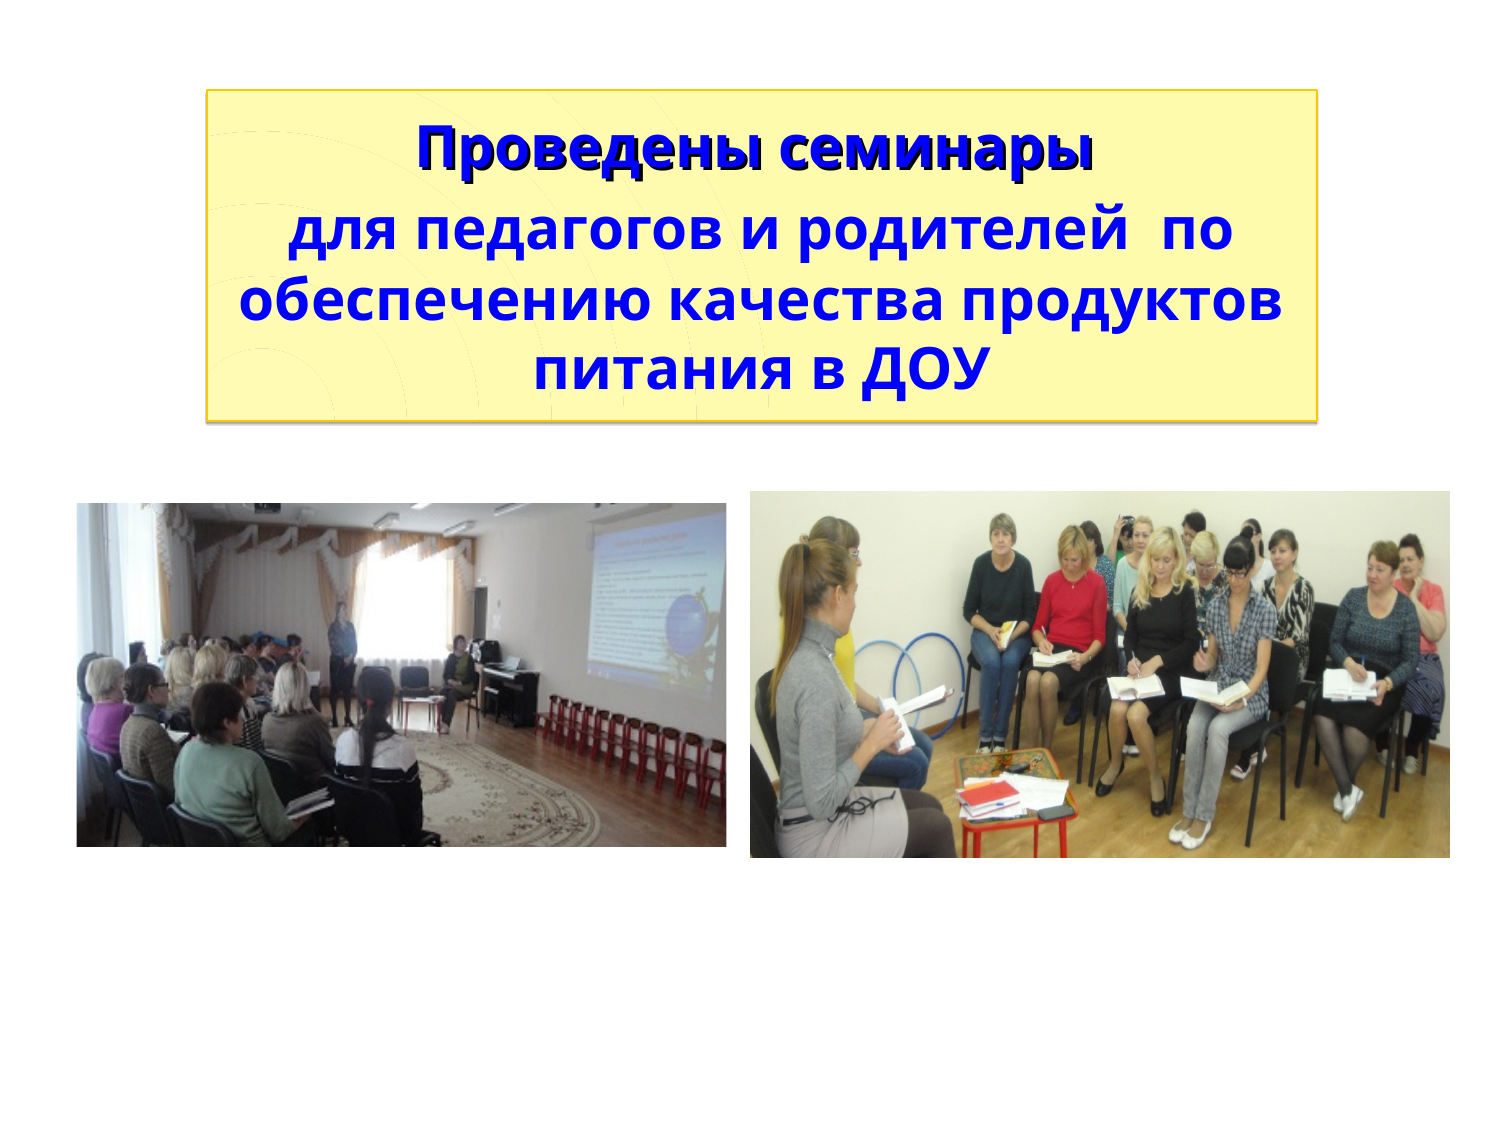

Проведены семинары
для педагогов и родителей по обеспечению качества продуктов питания в ДОУ